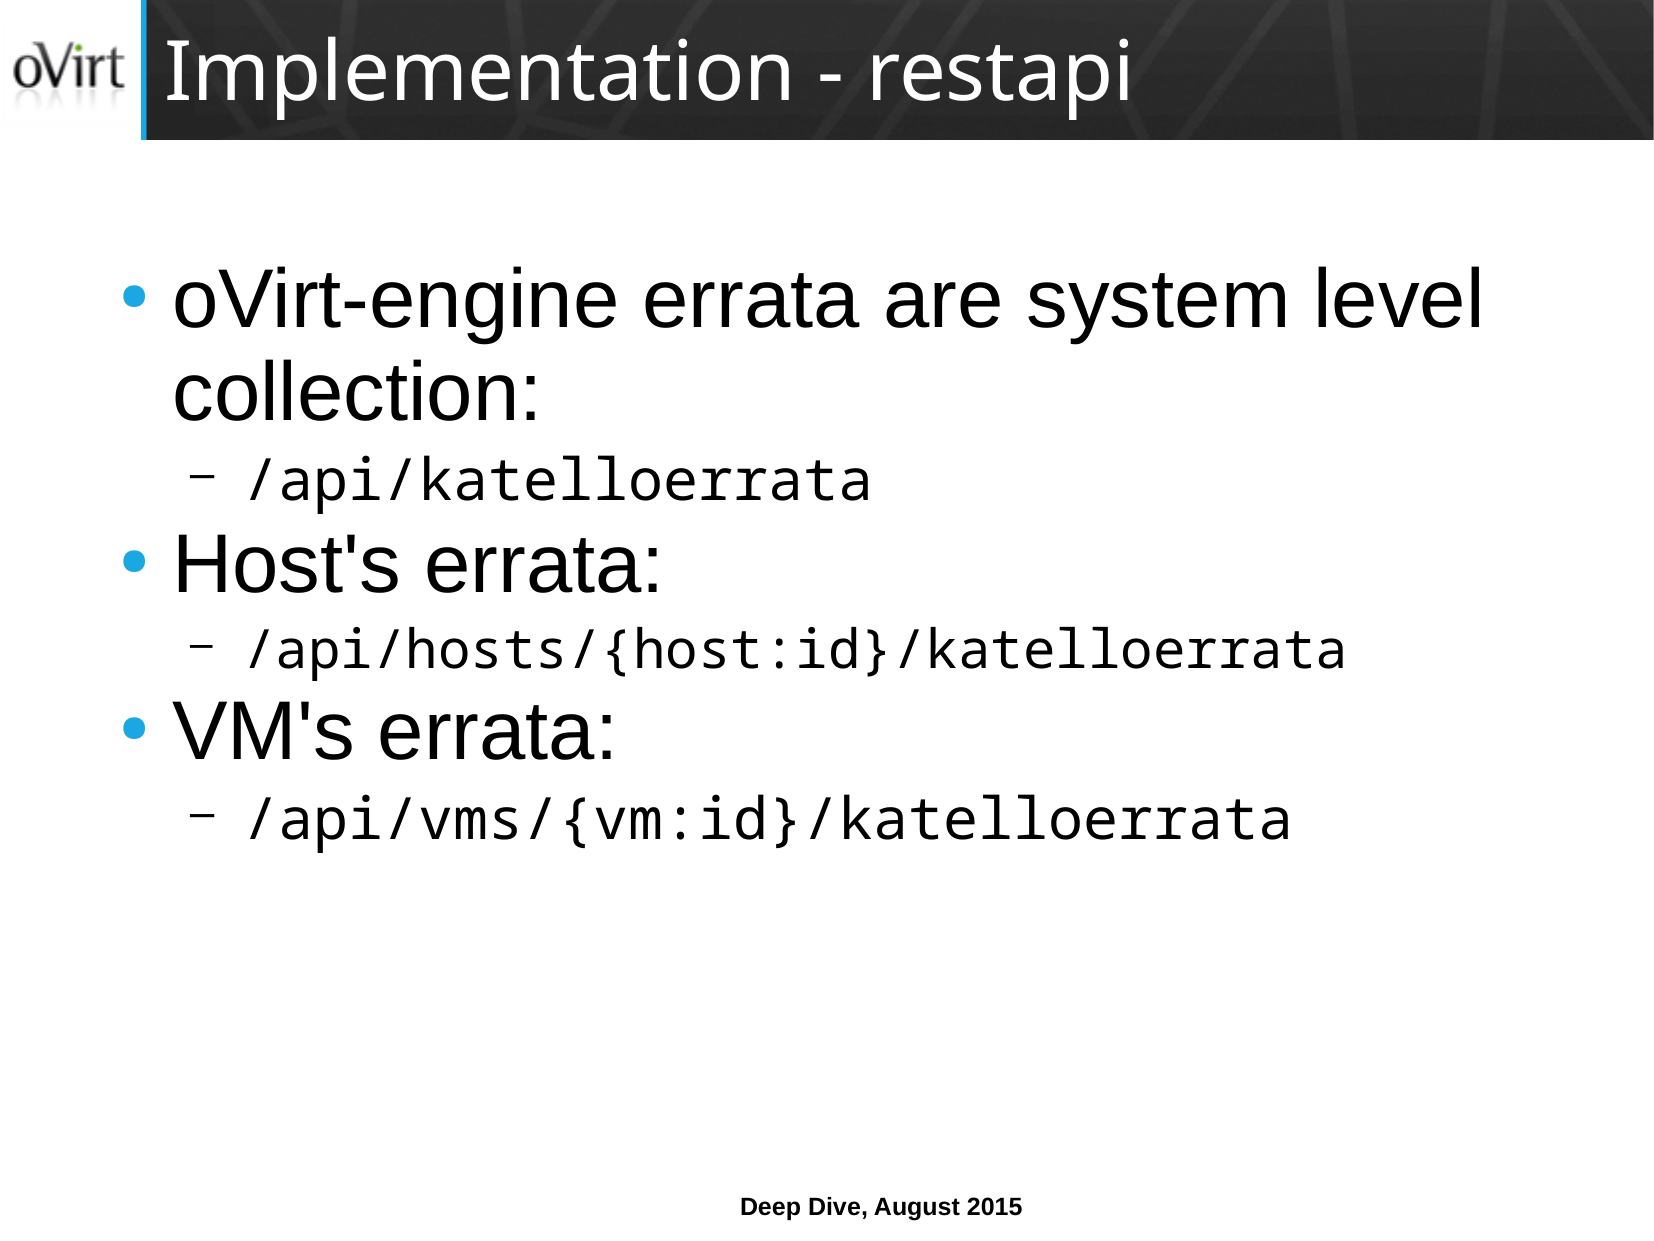

# Implementation - restapi
oVirt-engine errata are system level collection:
/api/katelloerrata
Host's errata:
/api/hosts/{host:id}/katelloerrata
VM's errata:
/api/vms/{vm:id}/katelloerrata